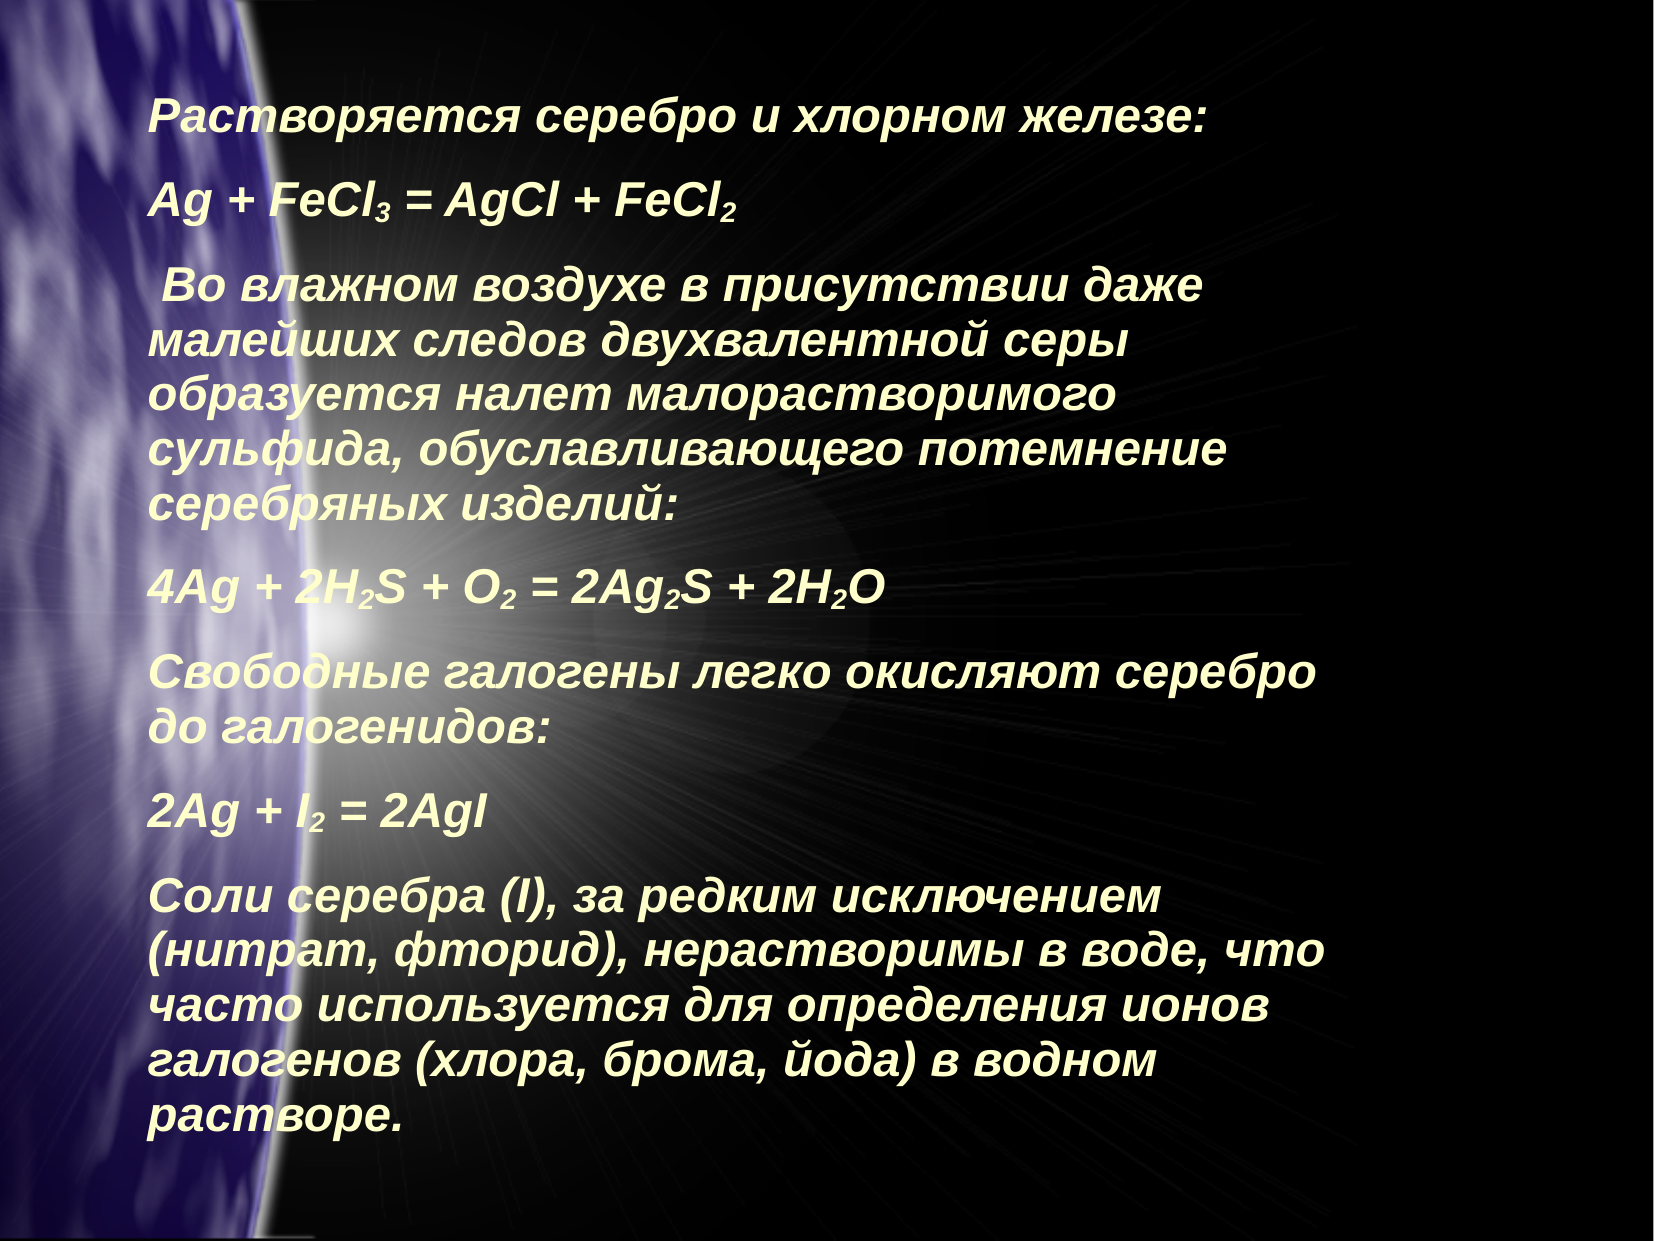

# Растворяется серебро и хлорном железе:
Ag + FeCl3 = AgCl + FeCl2
 Во влажном воздухе в присутствии даже малейших следов двухвалентной серы образуется налет малорастворимого сульфида, обуславливающего потемнение серебряных изделий:
4Ag + 2H2S + O2 = 2Ag2S + 2H2O
Свободные галогены легко окисляют серебро до галогенидов:
2Ag + I2 = 2AgI
Соли серебра (I), за редким исключением (нитрат, фторид), нерастворимы в воде, что часто используется для определения ионов галогенов (хлора, брома, йода) в водном растворе.